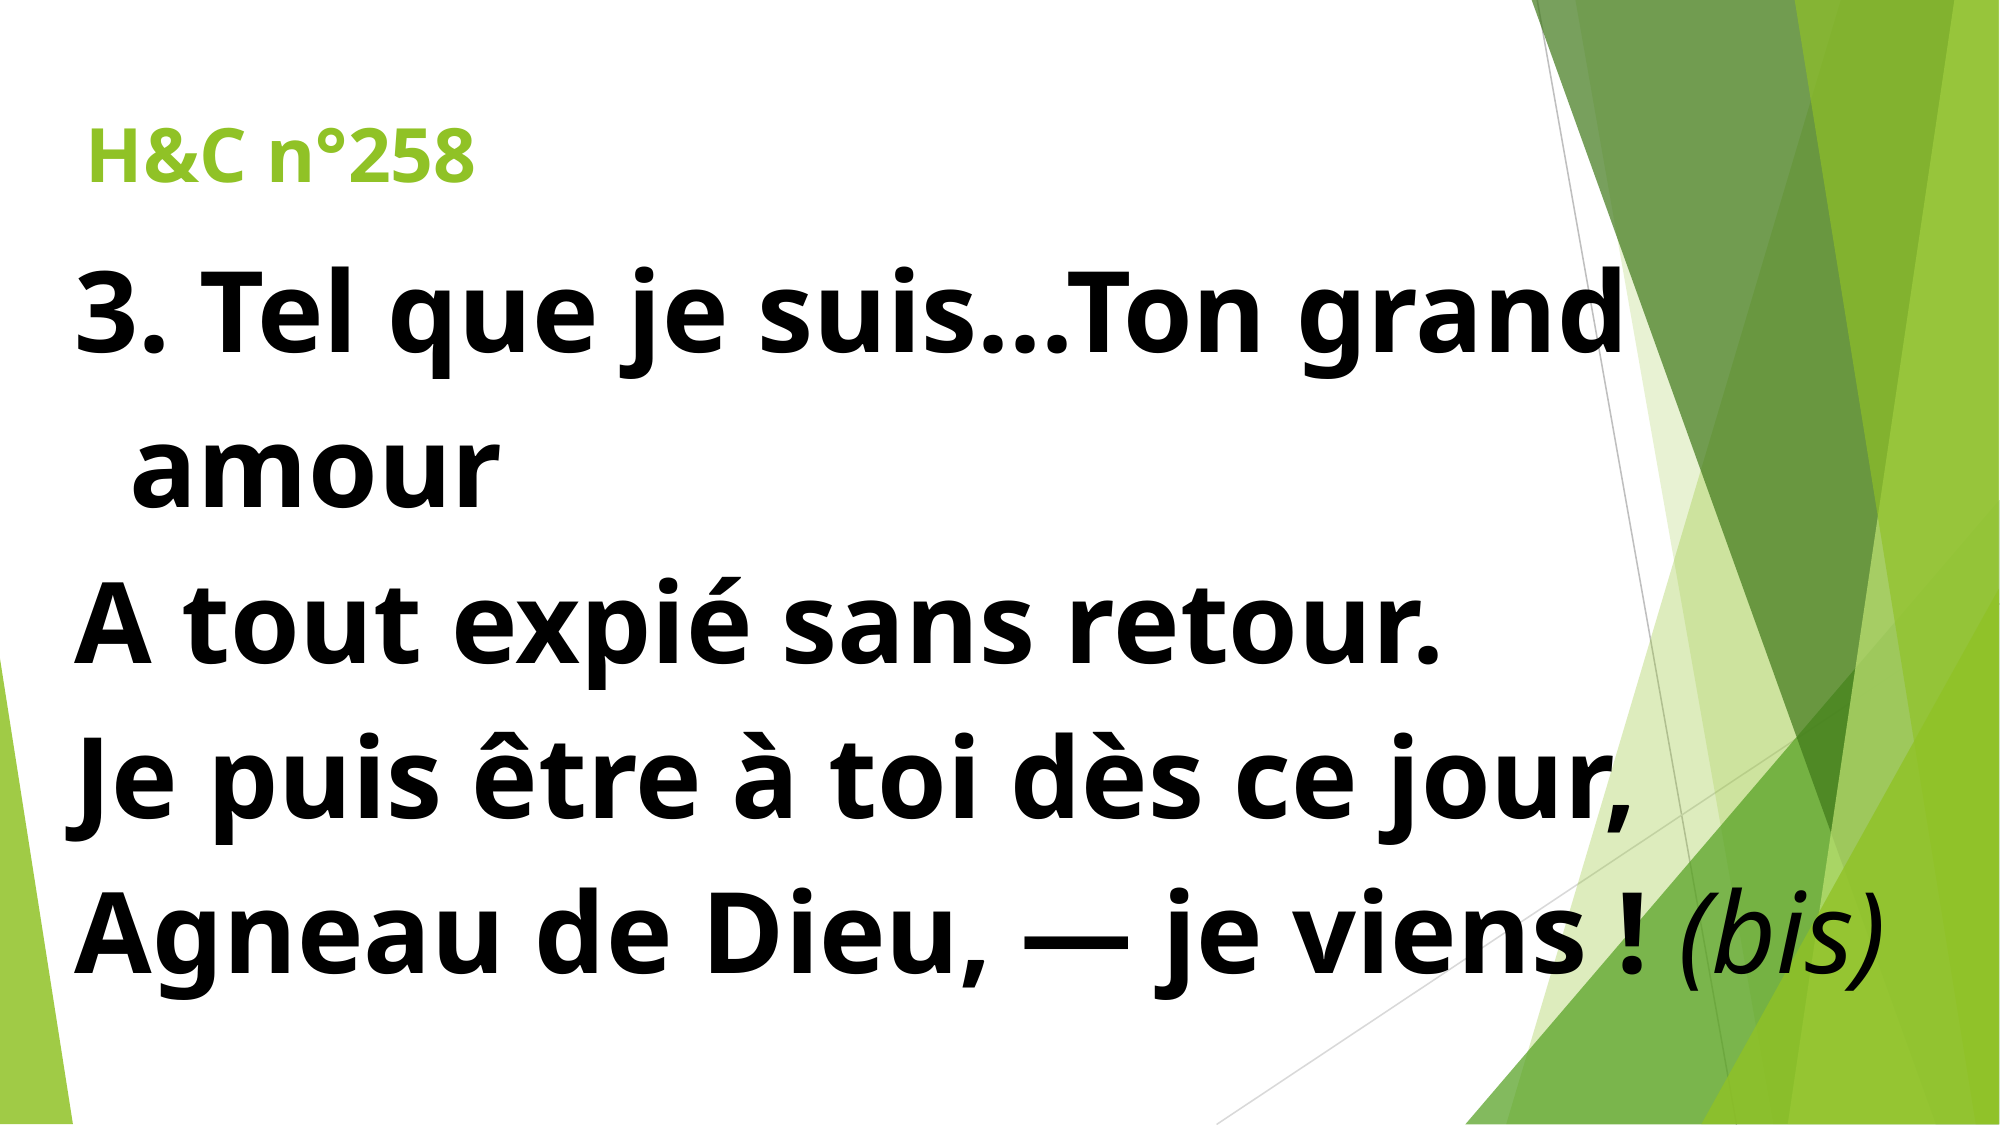

H&C n°258
3. Tel que je suis...Ton grand amour
A tout expié sans retour.
Je puis être à toi dès ce jour,
Agneau de Dieu, — je viens ! (bis)